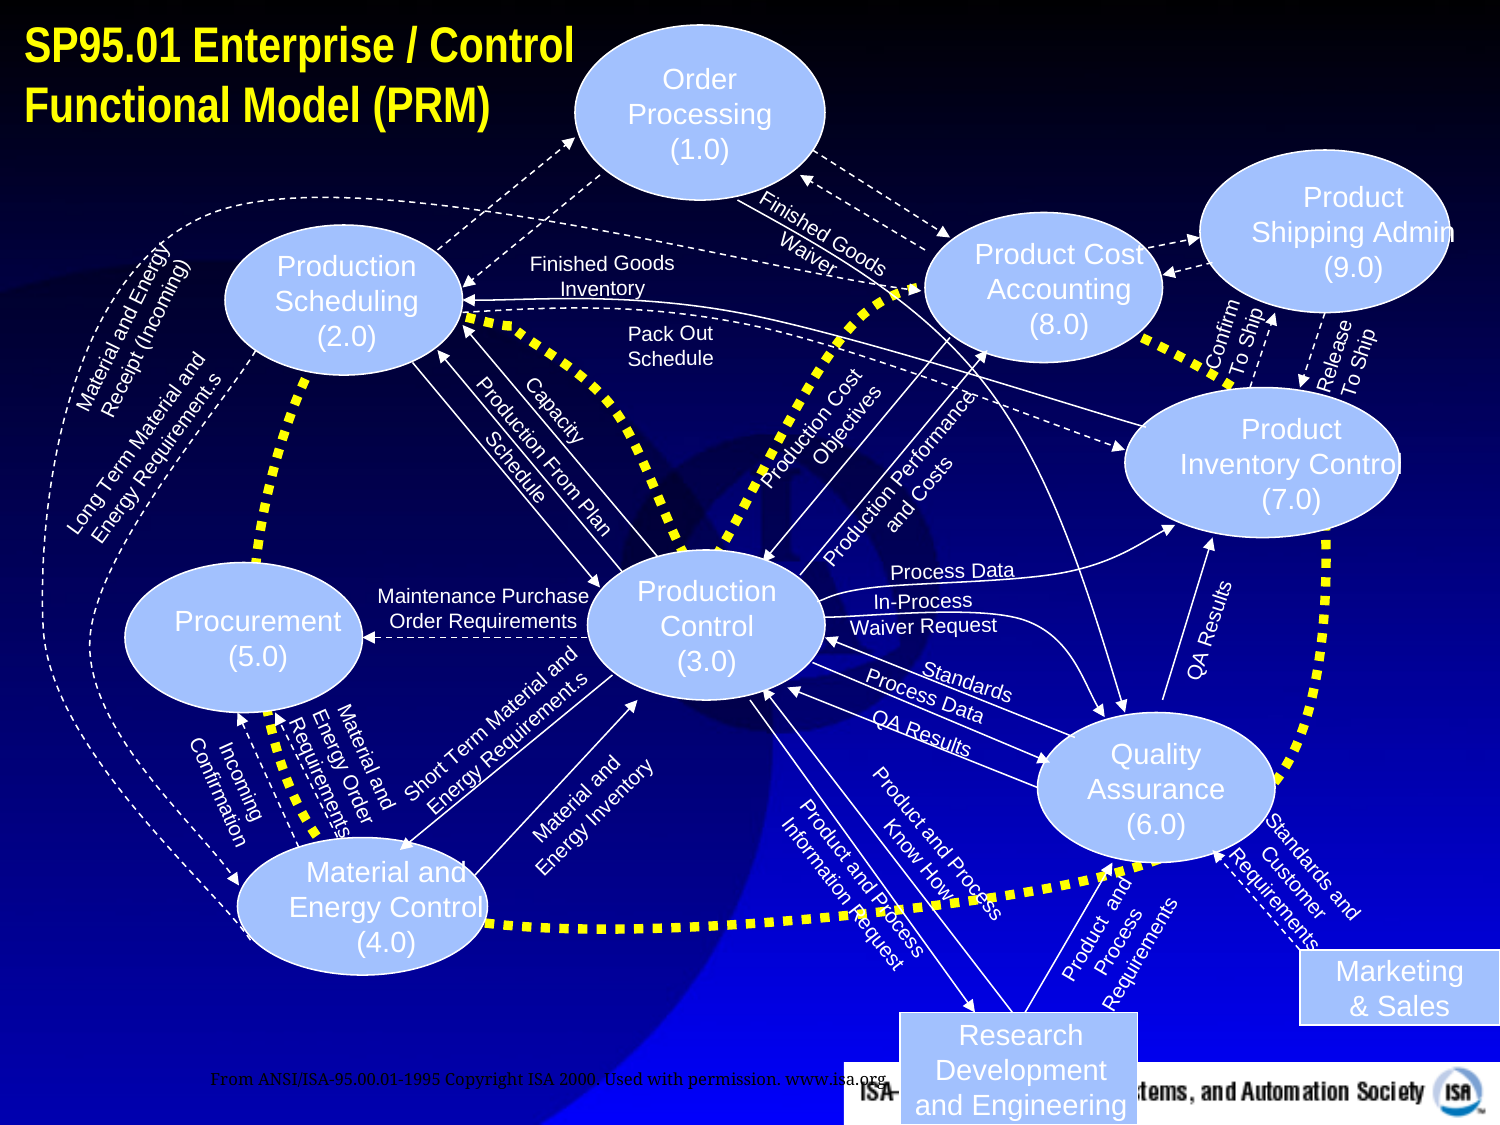

# SP95.01 Enterprise / Control Functional Model (PRM)
Order
Processing
(1.0)
Product
Shipping Admin
(9.0)
 Finished Goods
Waiver
Product Cost
Accounting
(8.0)
Production
Scheduling
(2.0)
Finished Goods
Inventory
Material and Energy
Receipt (Incoming)
Confirm
To Ship
Pack Out
Schedule
Release
To Ship
Product
Inventory Control
(7.0)
Capacity
Production Cost
Objectives
Long Term Material and
Energy Requirement.s
Production From Plan
Schedule
Production Performance
and Costs
Production
Control
(3.0)
Process Data
Procurement
(5.0)
Maintenance Purchase
Order Requirements
In-Process
Waiver Request
QA Results
Standards
Process Data
Short Term Material and
Energy Requirement.s
QA Results
Quality
Assurance
(6.0)
Material and
Energy Order
Requirements
Incoming
Confirmation
Material and
Energy Inventory
Product and Process
Know How
Standards and
Customer
Requirements
Material and
Energy Control
(4.0)
Product and Process
Information Request
Product and
Process
Requirements
Marketing
& Sales
Research
Development
and Engineering
From ANSI/ISA-95.00.01-1995 Copyright ISA 2000. Used with permission. www.isa.org